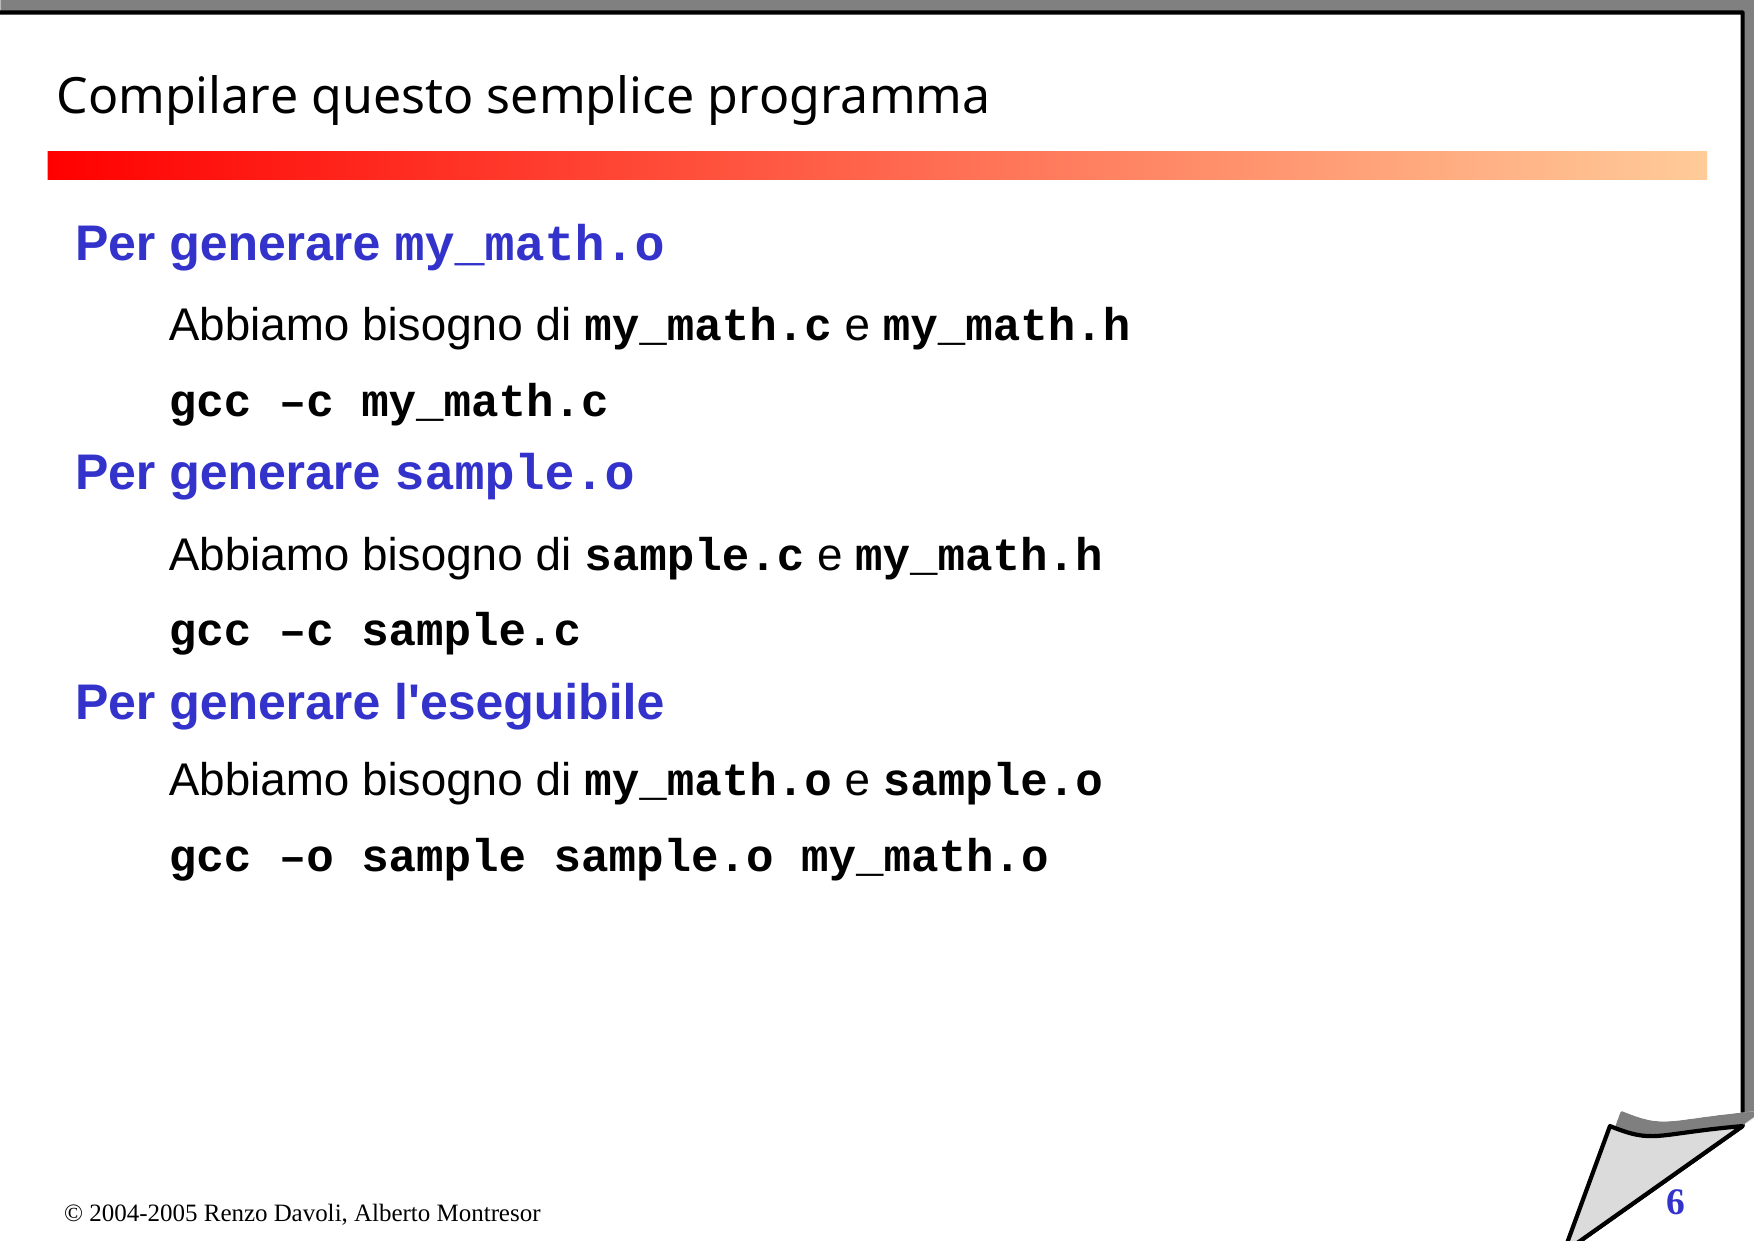

# Compilare questo semplice programma
Per generare my_math.o
Abbiamo bisogno di my_math.c e my_math.h
gcc –c my_math.c
Per generare sample.o
Abbiamo bisogno di sample.c e my_math.h
gcc –c sample.c
Per generare l'eseguibile
Abbiamo bisogno di my_math.o e sample.o
gcc –o sample sample.o my_math.o